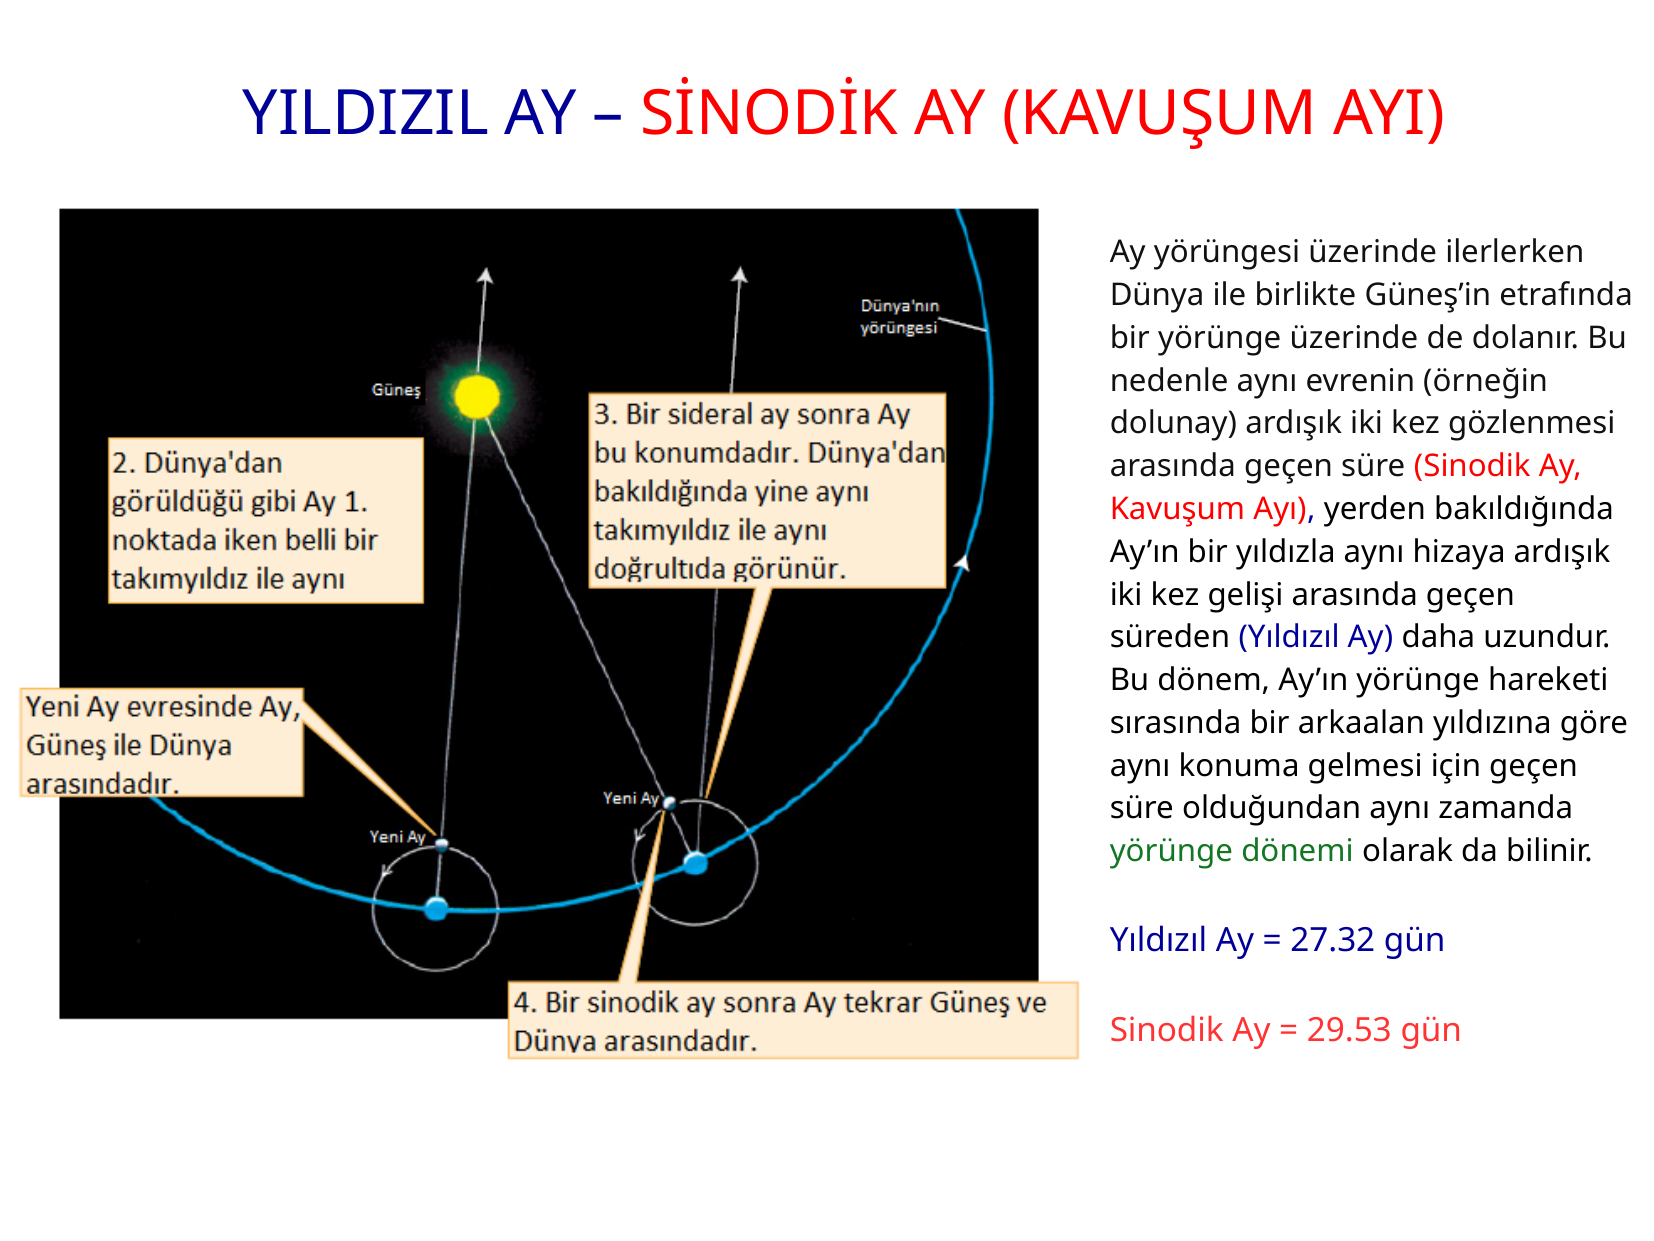

# YILDIZIL AY – SİNODİK AY (KAVUŞUM AYI)
Ay yörüngesi üzerinde ilerlerken Dünya ile birlikte Güneş’in etrafında bir yörünge üzerinde de dolanır. Bu nedenle aynı evrenin (örneğin dolunay) ardışık iki kez gözlenmesi arasında geçen süre (Sinodik Ay, Kavuşum Ayı), yerden bakıldığında Ay’ın bir yıldızla aynı hizaya ardışık iki kez gelişi arasında geçen süreden (Yıldızıl Ay) daha uzundur. Bu dönem, Ay’ın yörünge hareketi sırasında bir arkaalan yıldızına göre aynı konuma gelmesi için geçen süre olduğundan aynı zamanda yörünge dönemi olarak da bilinir.
Yıldızıl Ay = 27.32 gün
Sinodik Ay = 29.53 gün